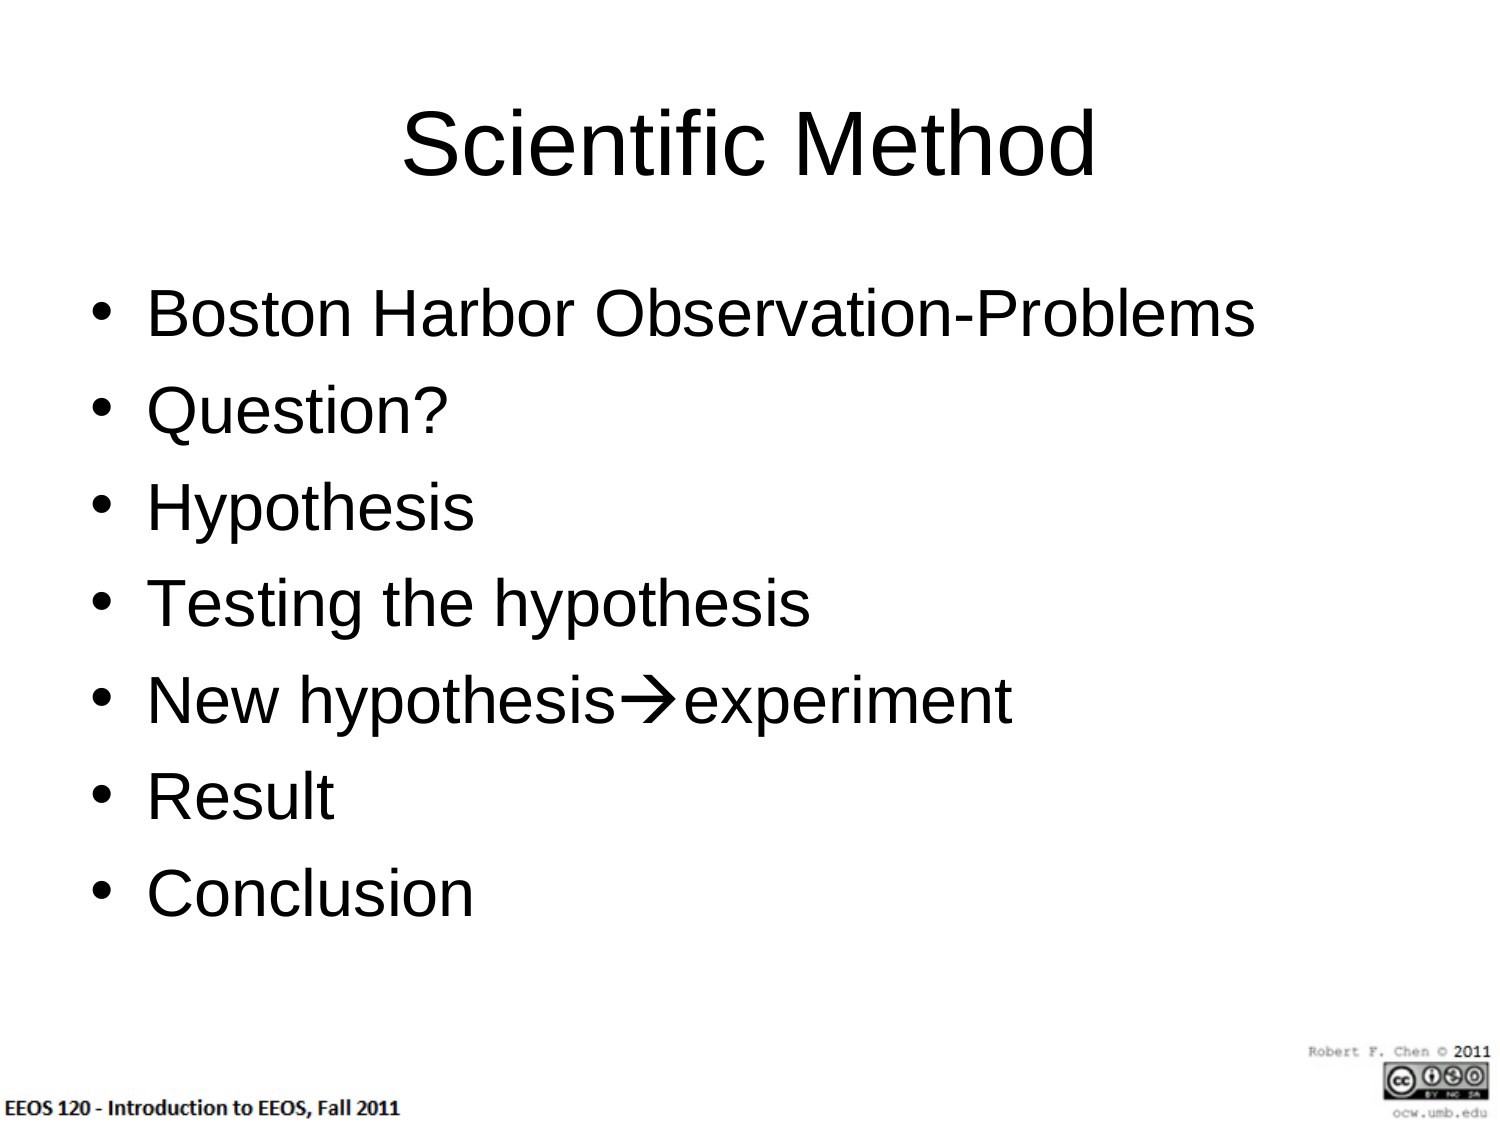

# Scientific Method
Boston Harbor Observation-Problems
Question?
Hypothesis
Testing the hypothesis
New hypothesisexperiment
Result
Conclusion